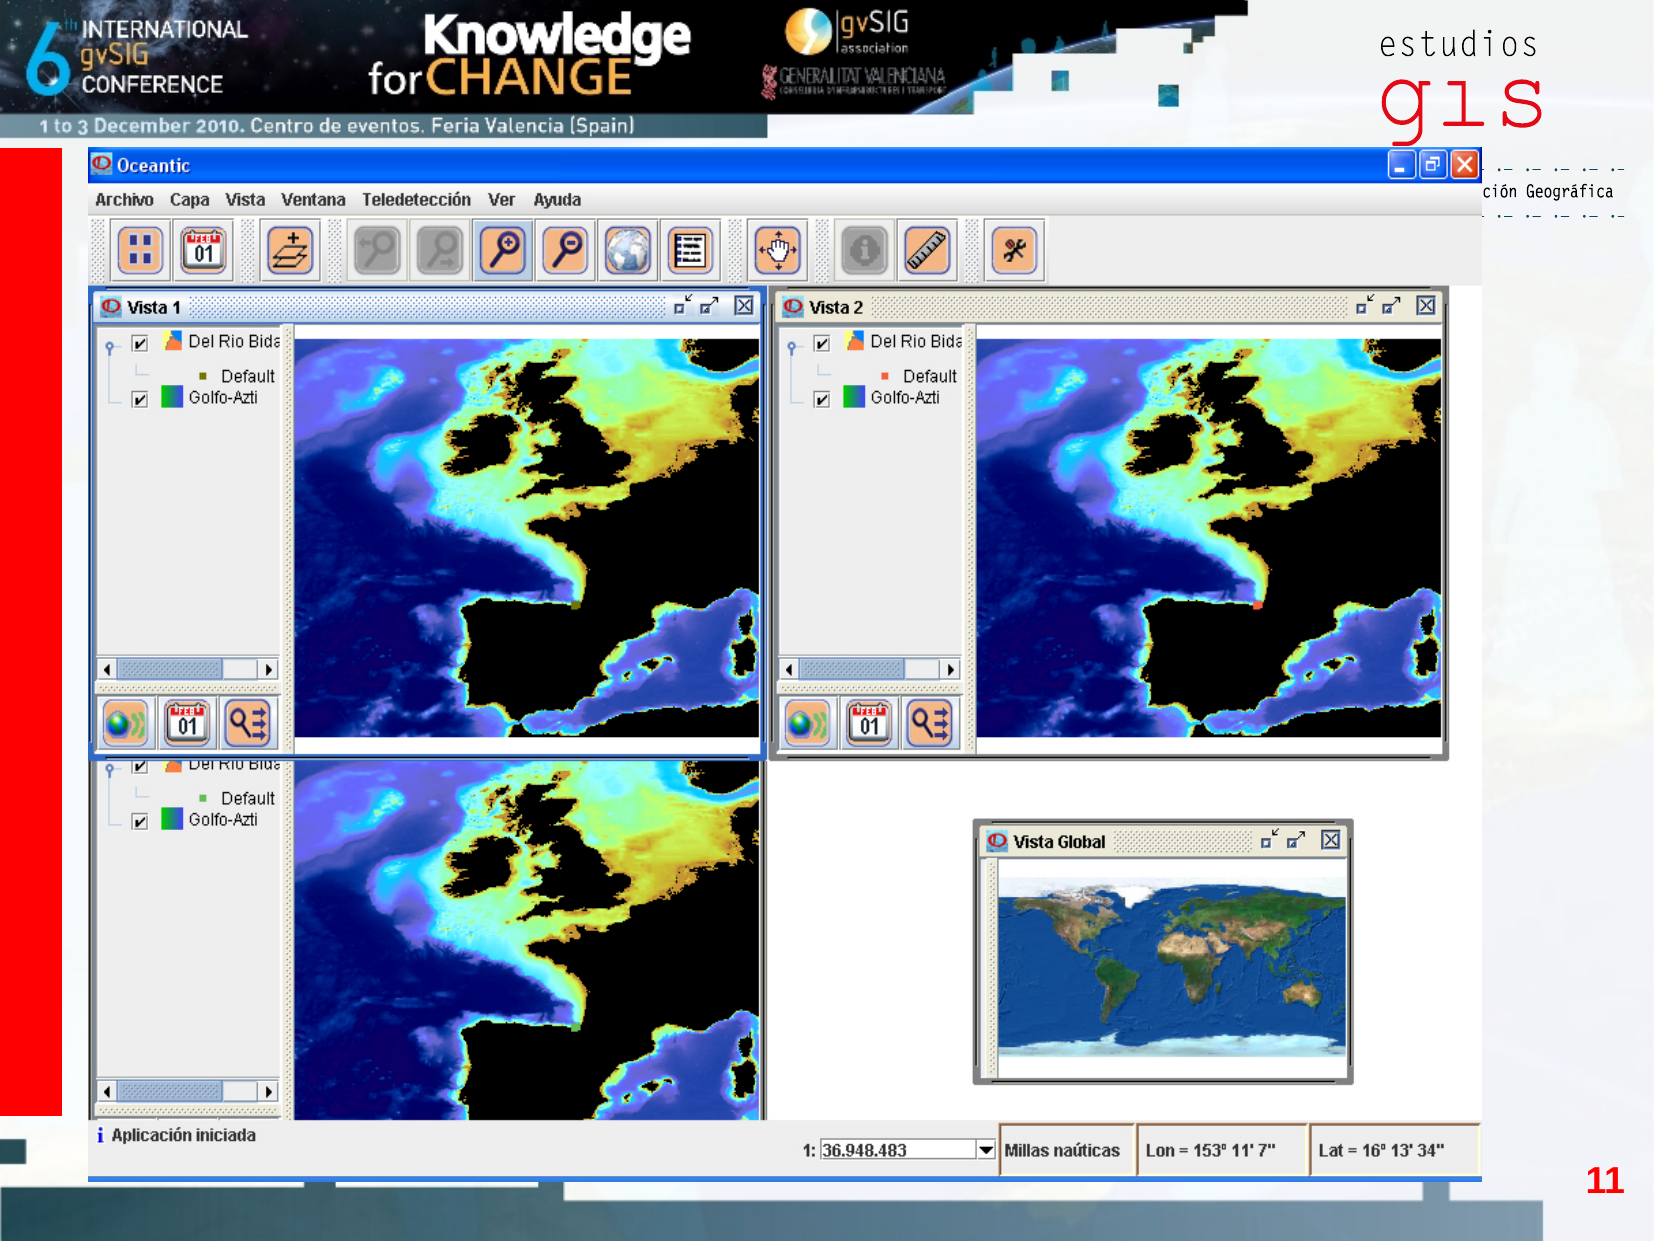

2.- Software de gestión de información digital marina
Número de vistas configurable
11